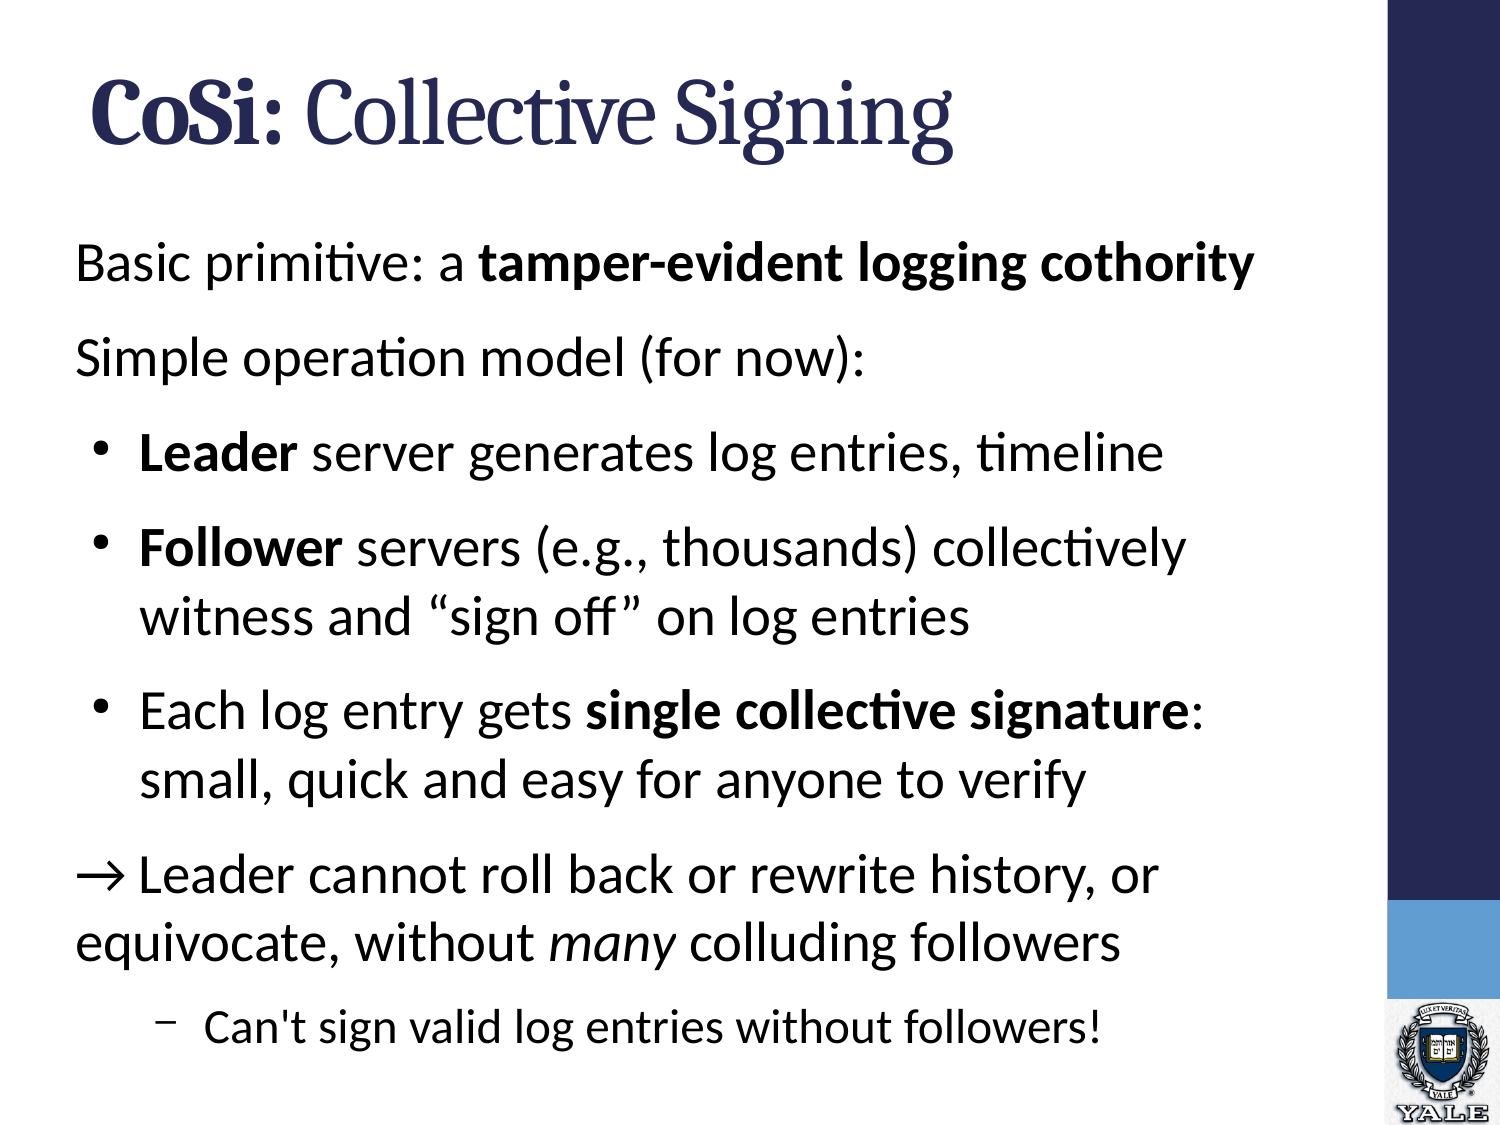

# CoSi: Collective Signing
Basic primitive: a tamper-evident logging cothority
Simple operation model (for now):
Leader server generates log entries, timeline
Follower servers (e.g., thousands) collectively witness and “sign off” on log entries
Each log entry gets single collective signature:
small, quick and easy for anyone to verify
→ Leader cannot roll back or rewrite history, or equivocate, without many colluding followers
Can't sign valid log entries without followers!